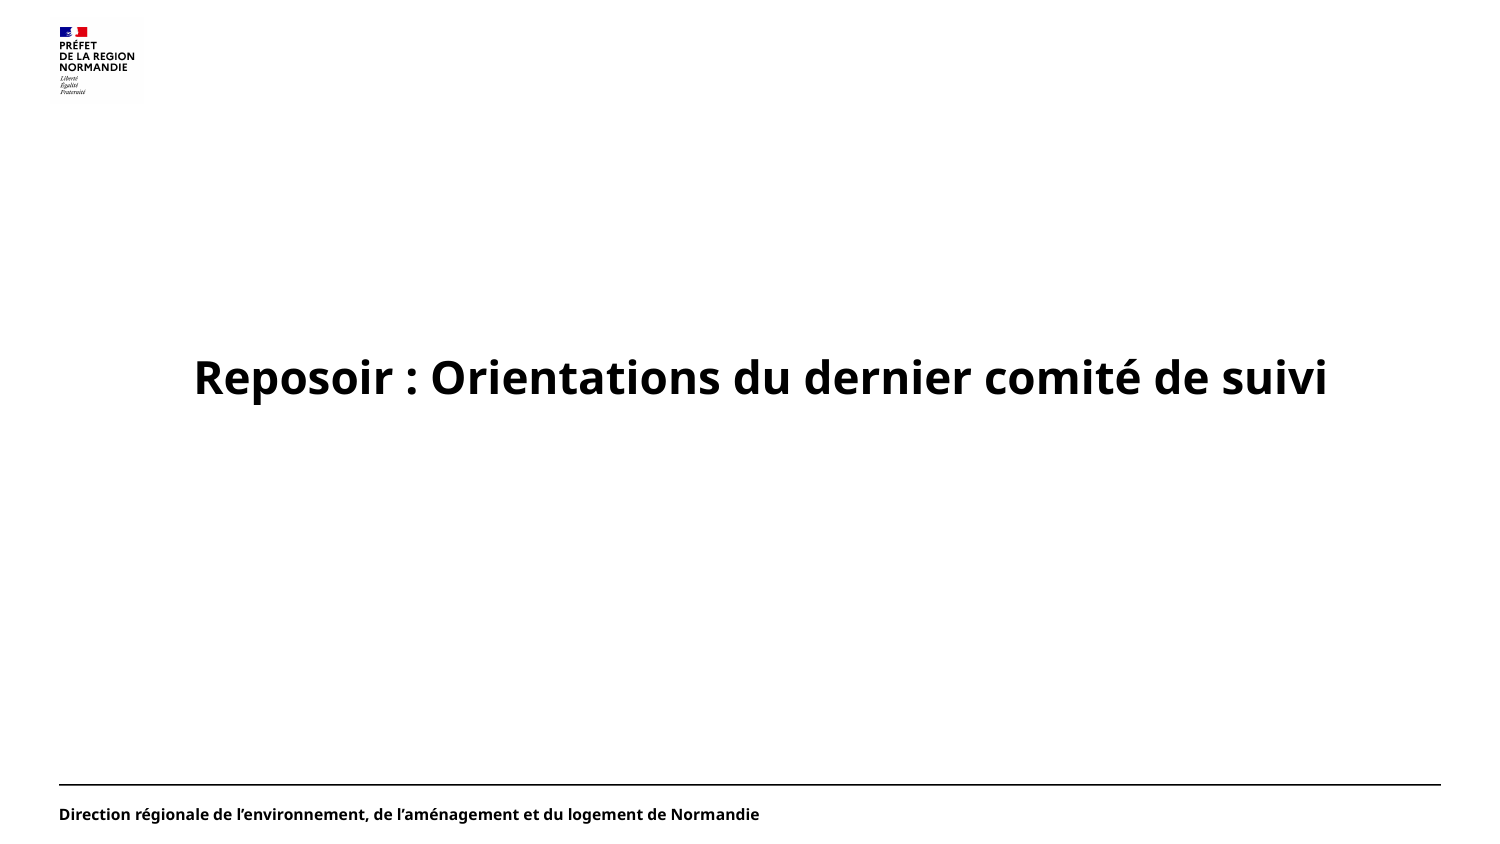

Reposoir : Orientations du dernier comité de suivi
Direction régionale de l’environnement, de l’aménagement et du logement de Normandie